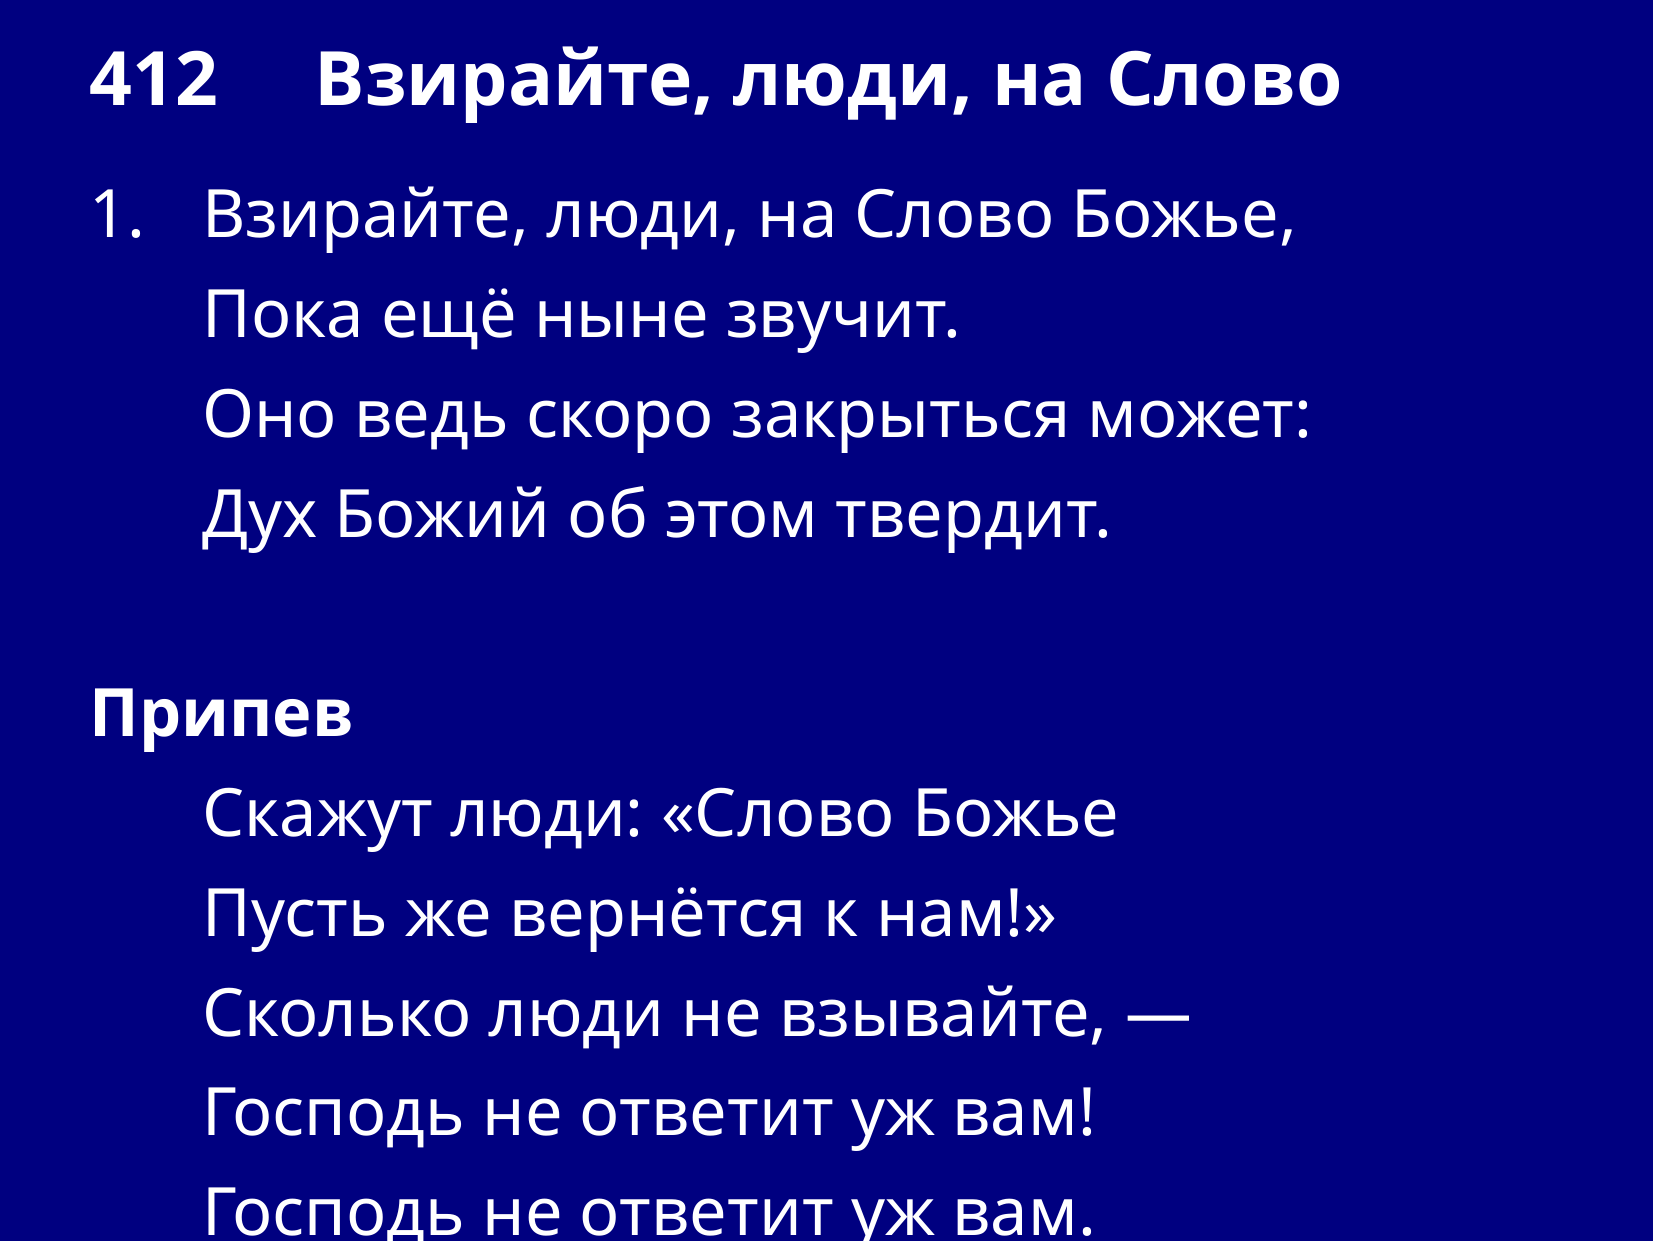

412	Взирайте, люди, на Слово
1.	Взирайте, люди, на Слово Божье,
	Пока ещё ныне звучит.
	Оно ведь скоро закрыться может:
	Дух Божий об этом твердит.
Припев
	Скажут люди: «Слово Божье
	Пусть же вернётся к нам!»
	Сколько люди не взывайте, —
	Господь не ответит уж вам!
	Господь не ответит уж вам.